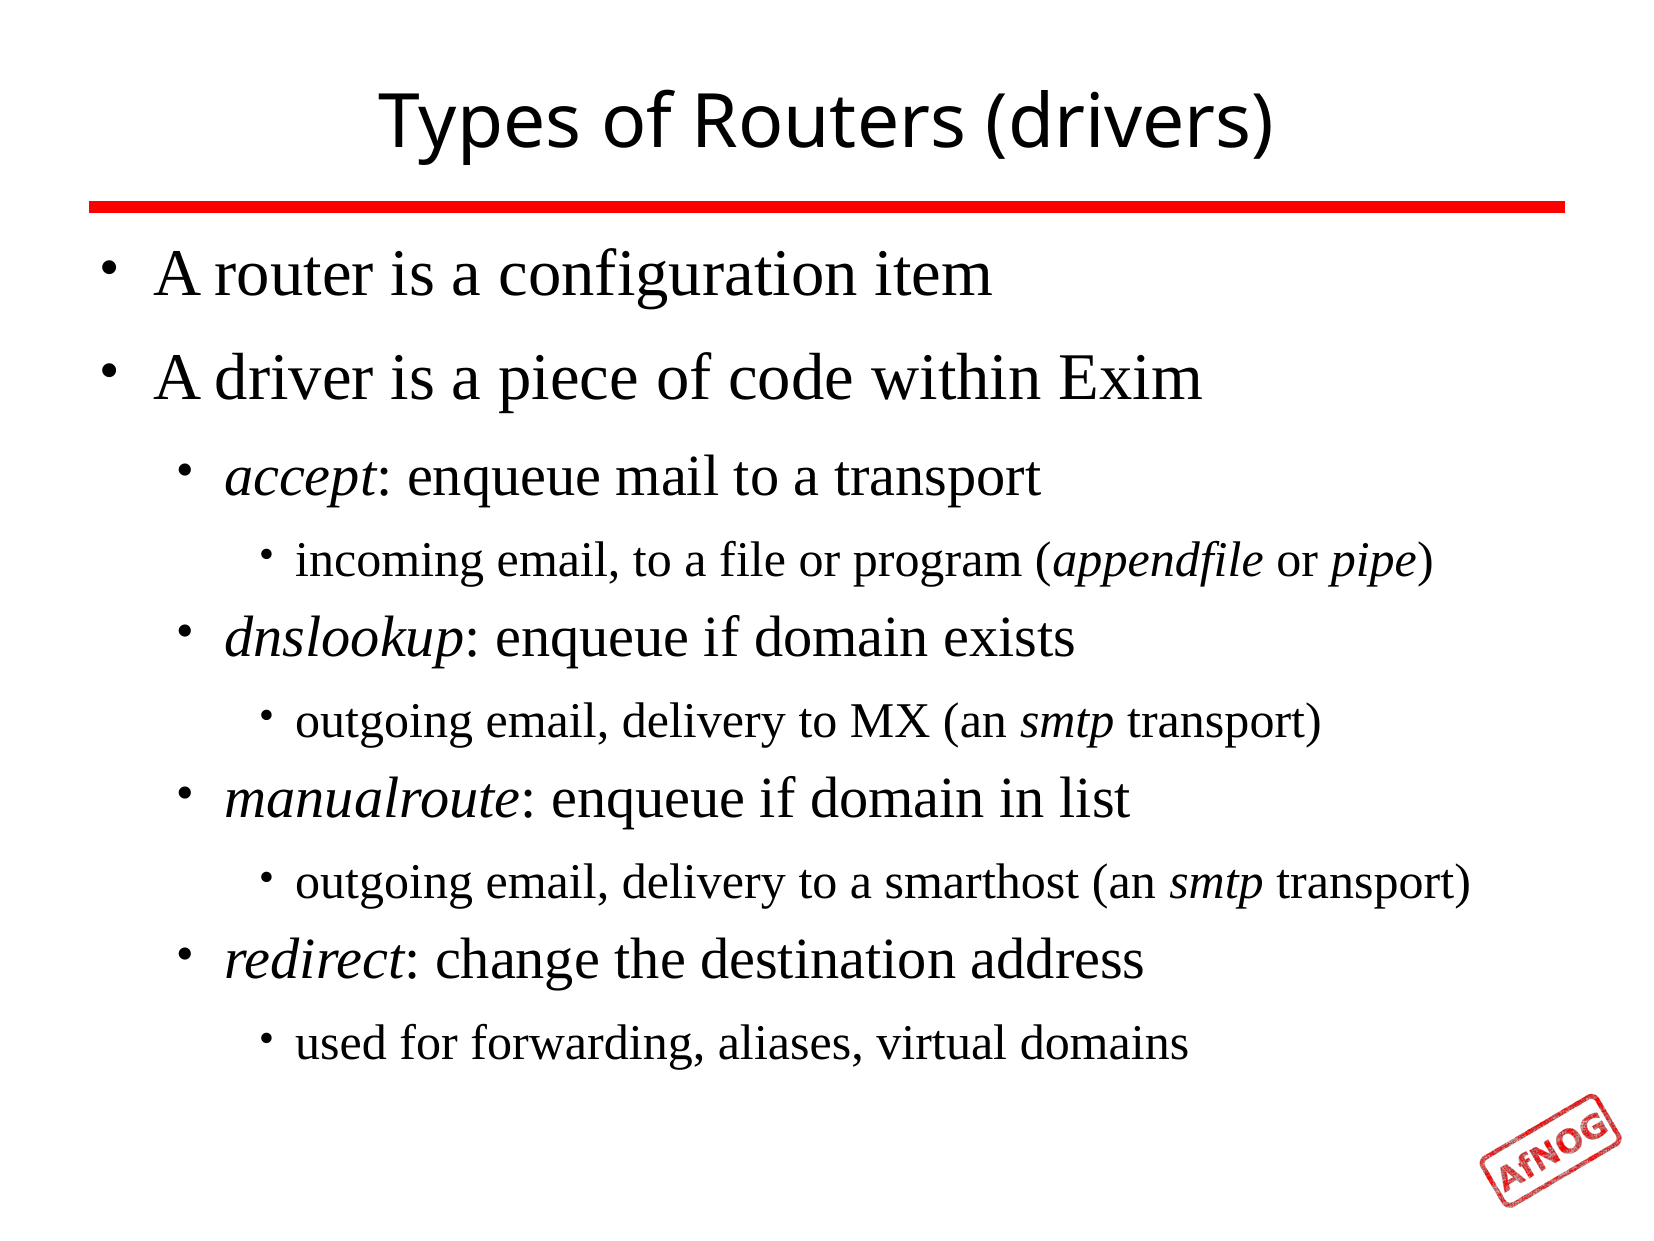

# Types of Routers (drivers)
A router is a configuration item
A driver is a piece of code within Exim
accept: enqueue mail to a transport
incoming email, to a file or program (appendfile or pipe)
dnslookup: enqueue if domain exists
outgoing email, delivery to MX (an smtp transport)
manualroute: enqueue if domain in list
outgoing email, delivery to a smarthost (an smtp transport)
redirect: change the destination address
used for forwarding, aliases, virtual domains